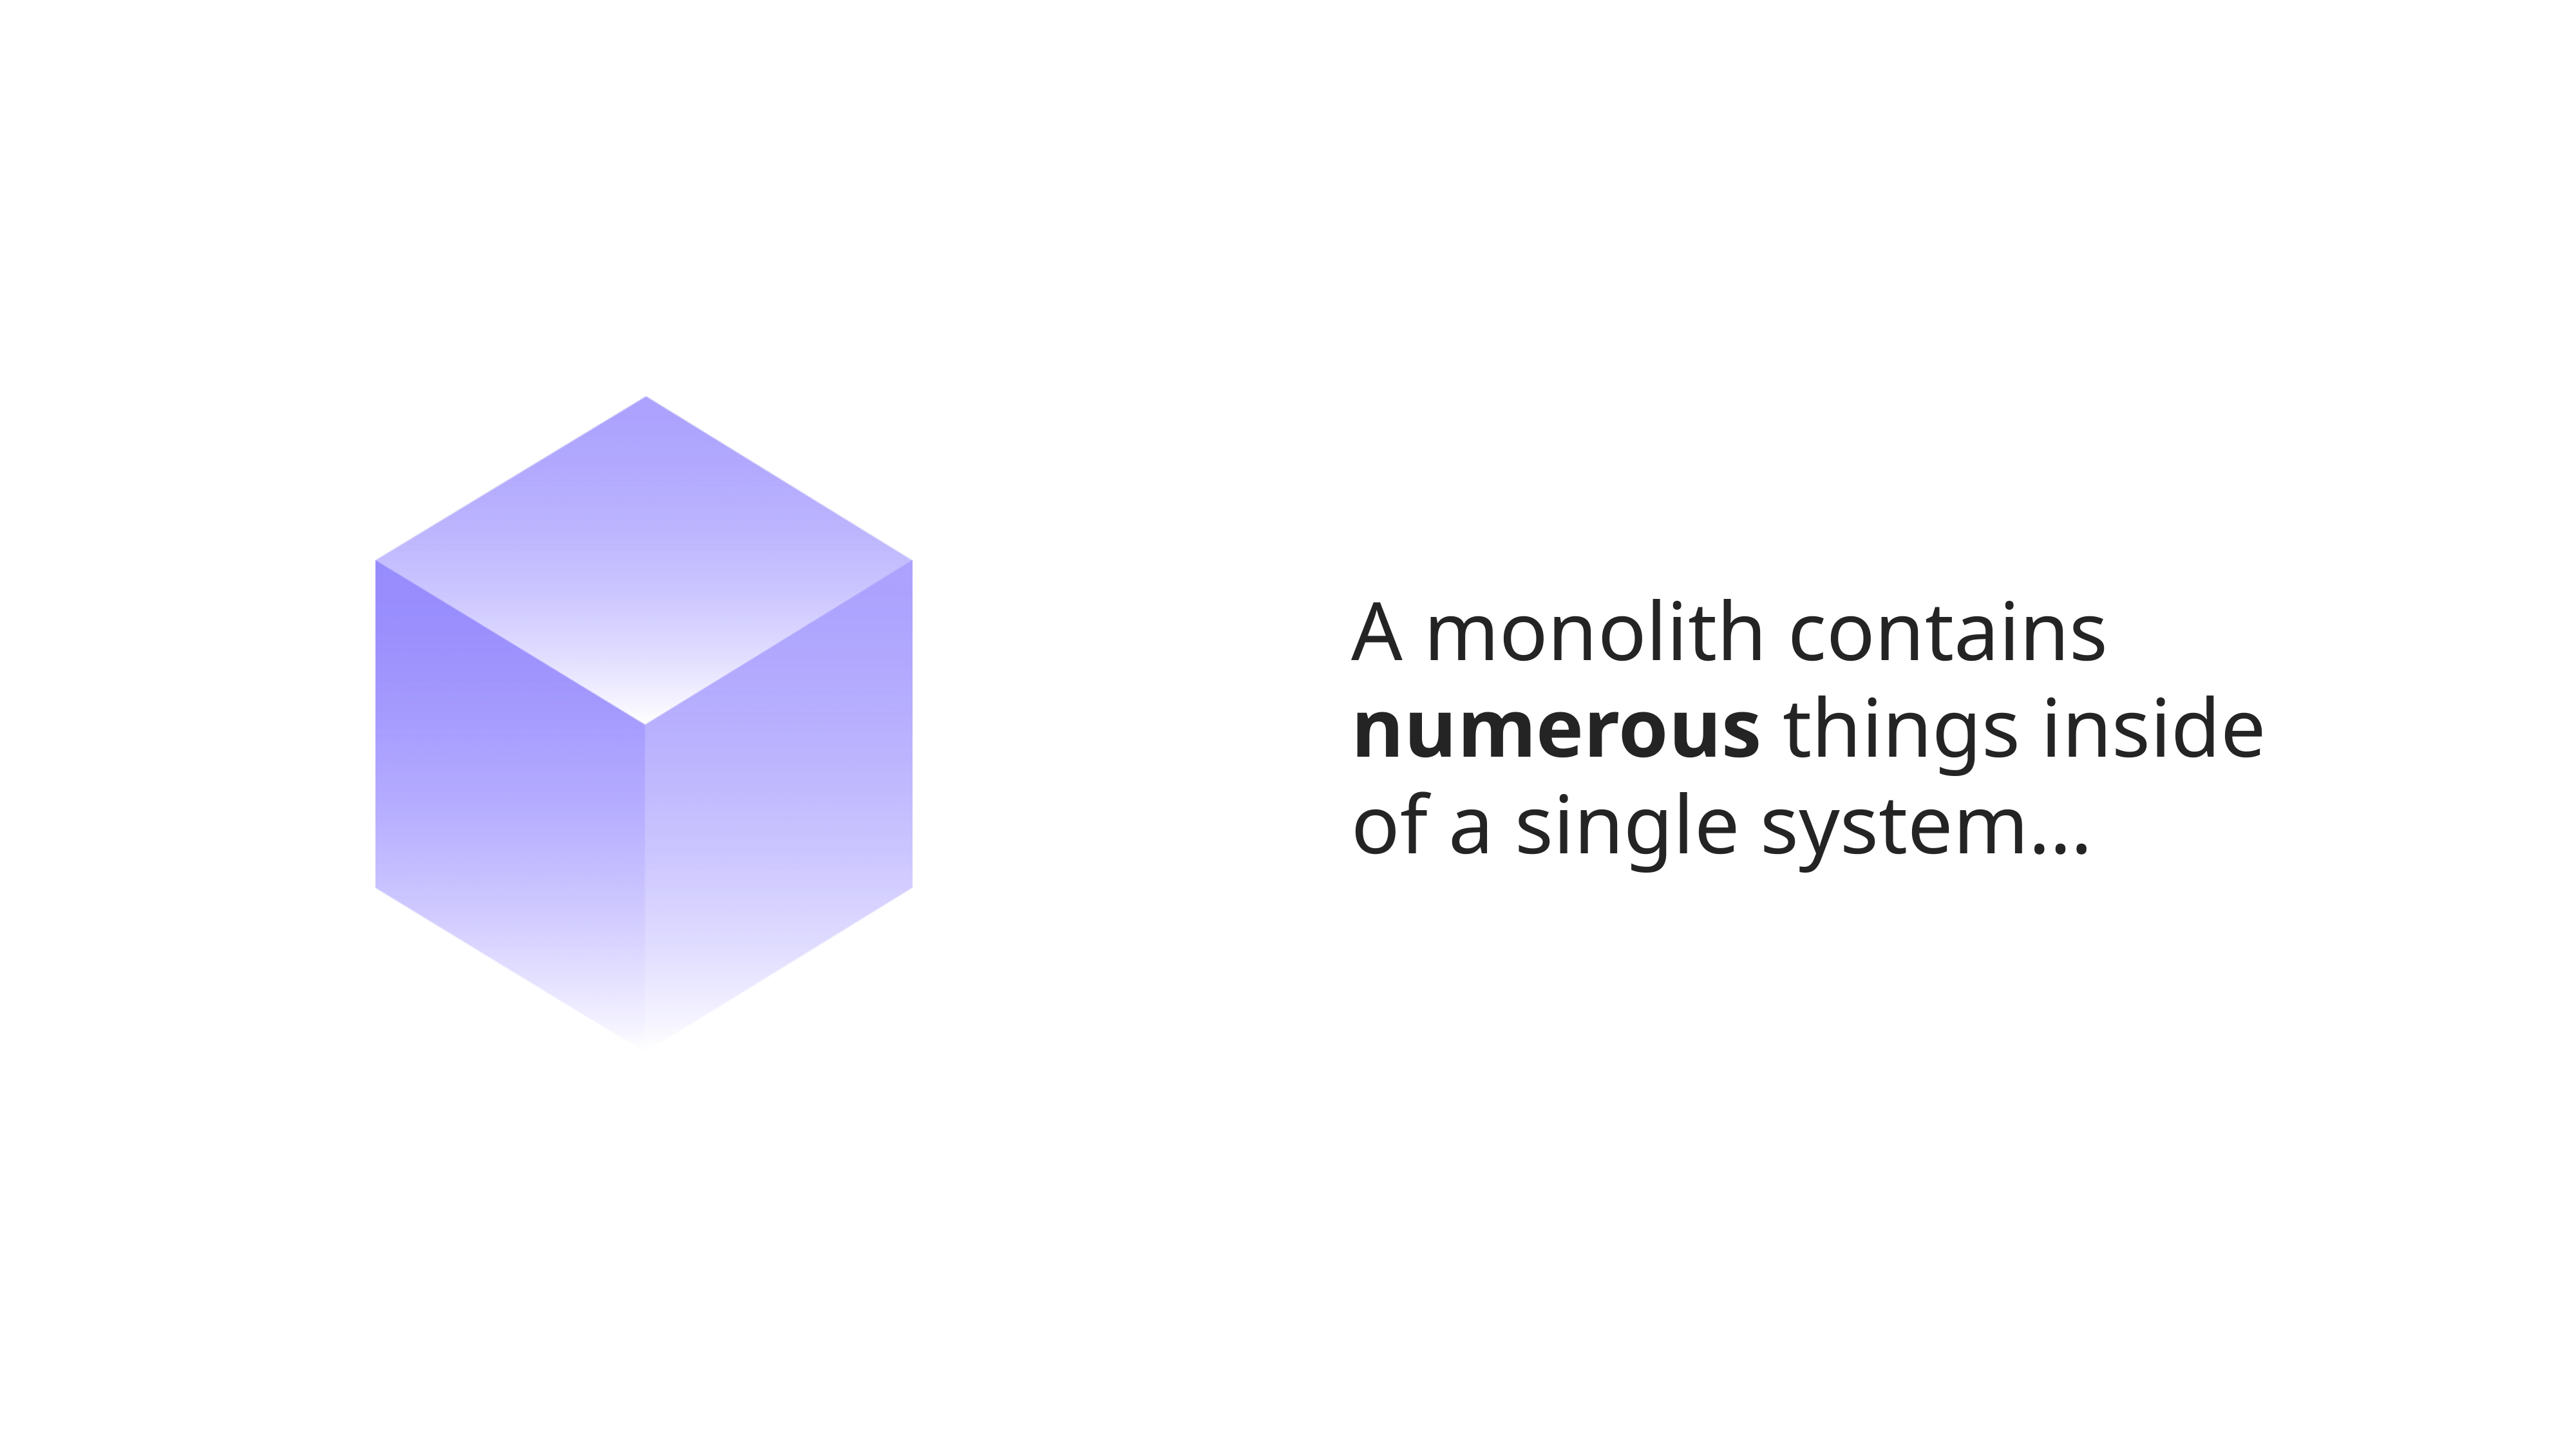

# A monolith contains numerous things inside of a single system…